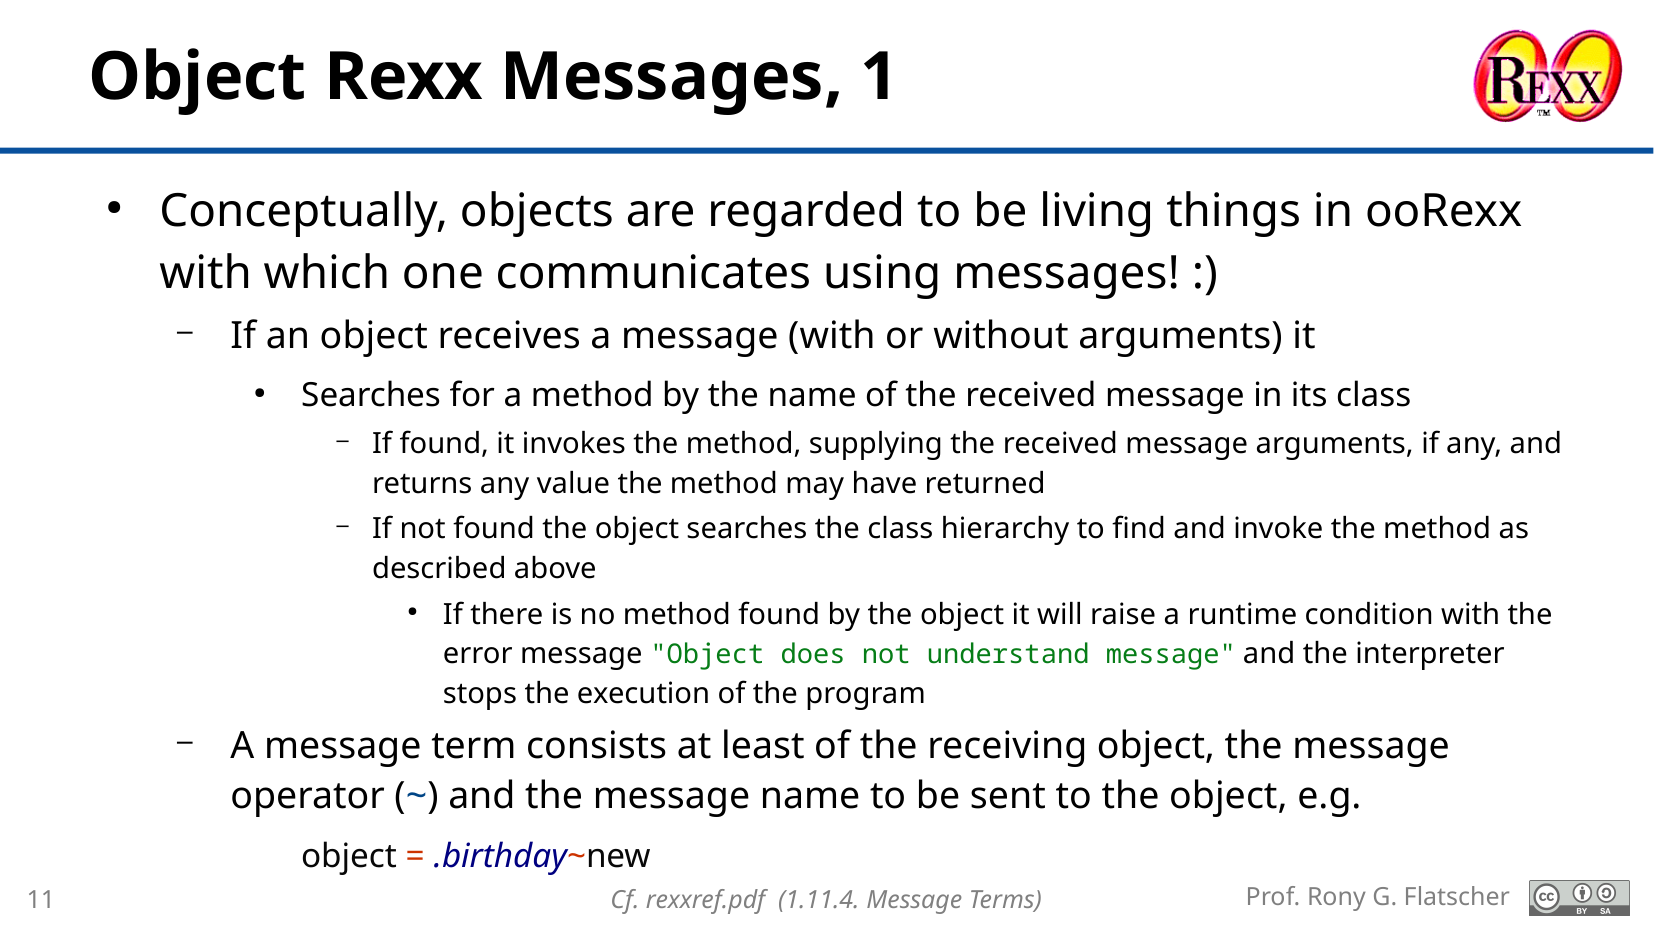

# Object Rexx Messages, 1
Conceptually, objects are regarded to be living things in ooRexx with which one communicates using messages! :)
If an object receives a message (with or without arguments) it
Searches for a method by the name of the received message in its class
If found, it invokes the method, supplying the received message arguments, if any, and returns any value the method may have returned
If not found the object searches the class hierarchy to find and invoke the method as described above
If there is no method found by the object it will raise a runtime condition with the error message "Object does not understand message" and the interpreter stops the execution of the program
A message term consists at least of the receiving object, the message operator (~) and the message name to be sent to the object, e.g.
object = .birthday~new
Cf. rexxref.pdf (1.11.4. Message Terms)